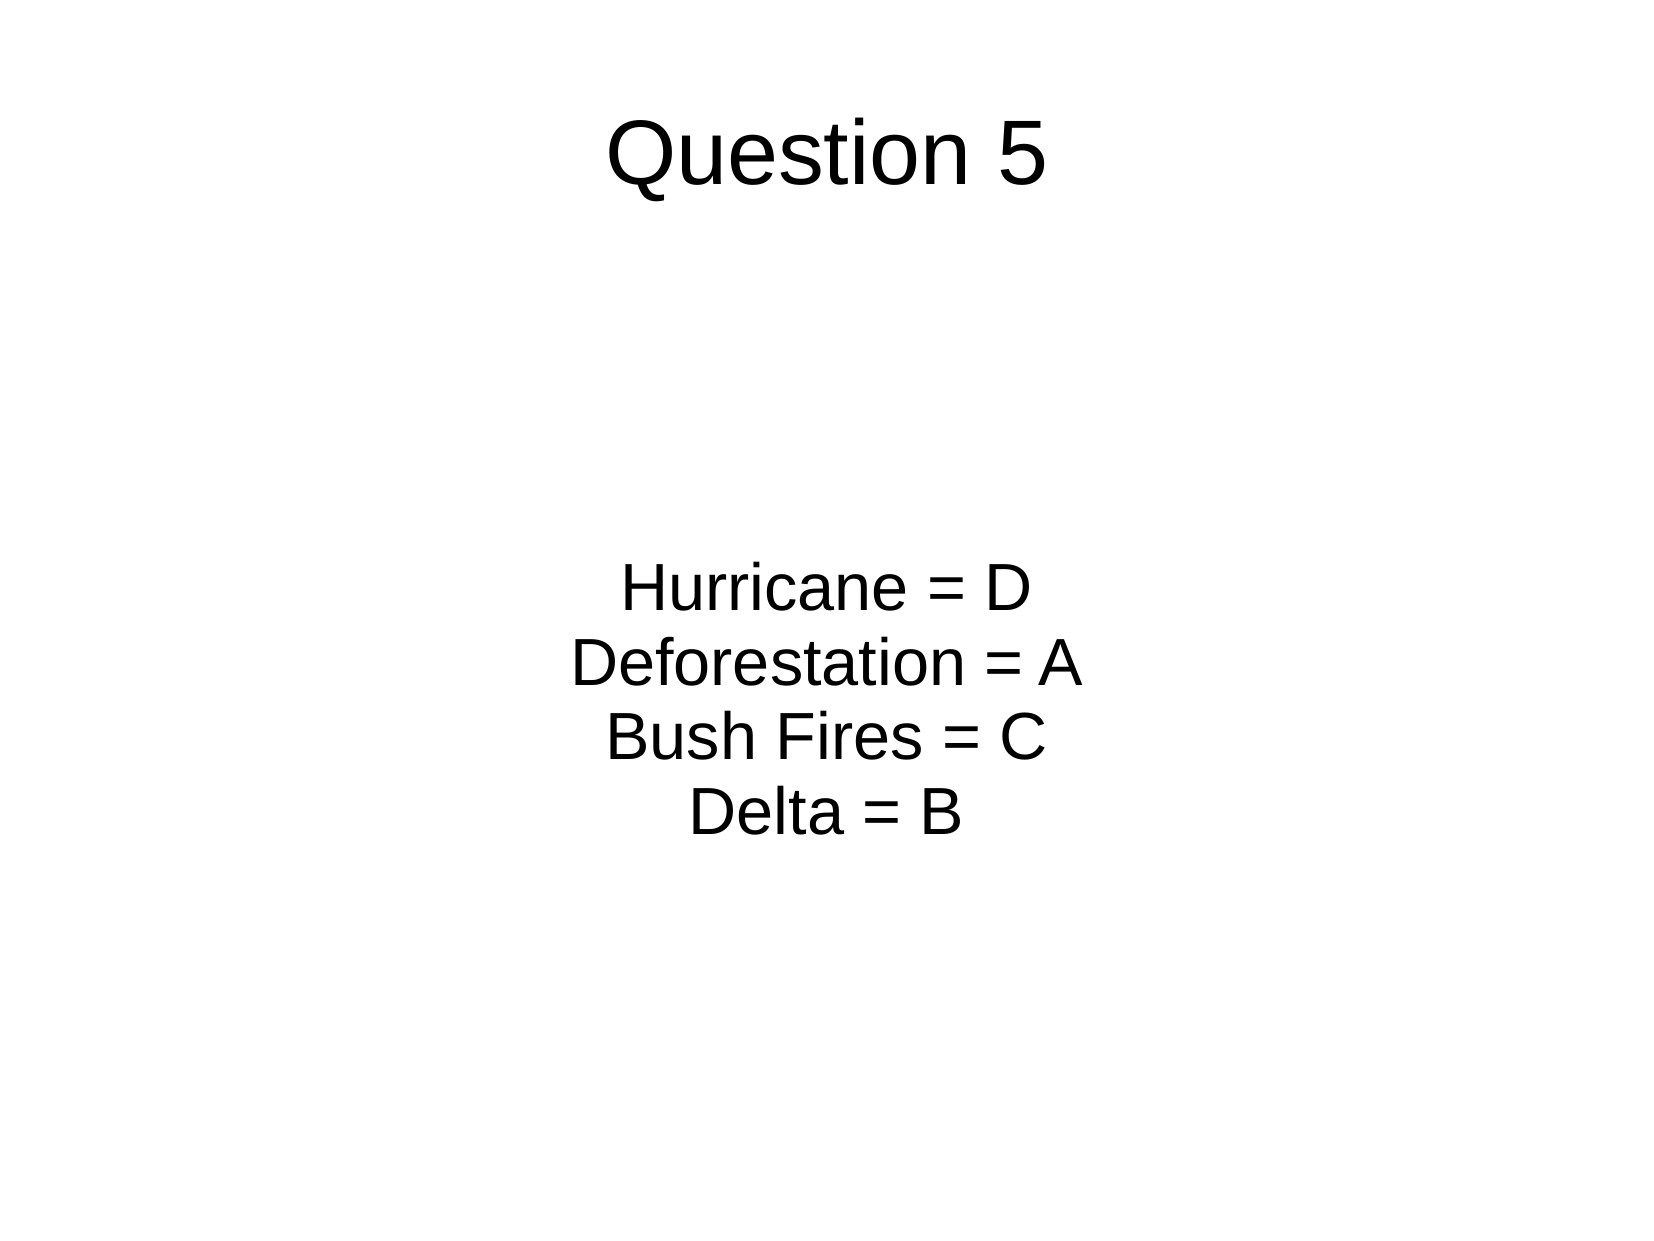

# Question 5
Hurricane = D
Deforestation = A
Bush Fires = C
Delta = B